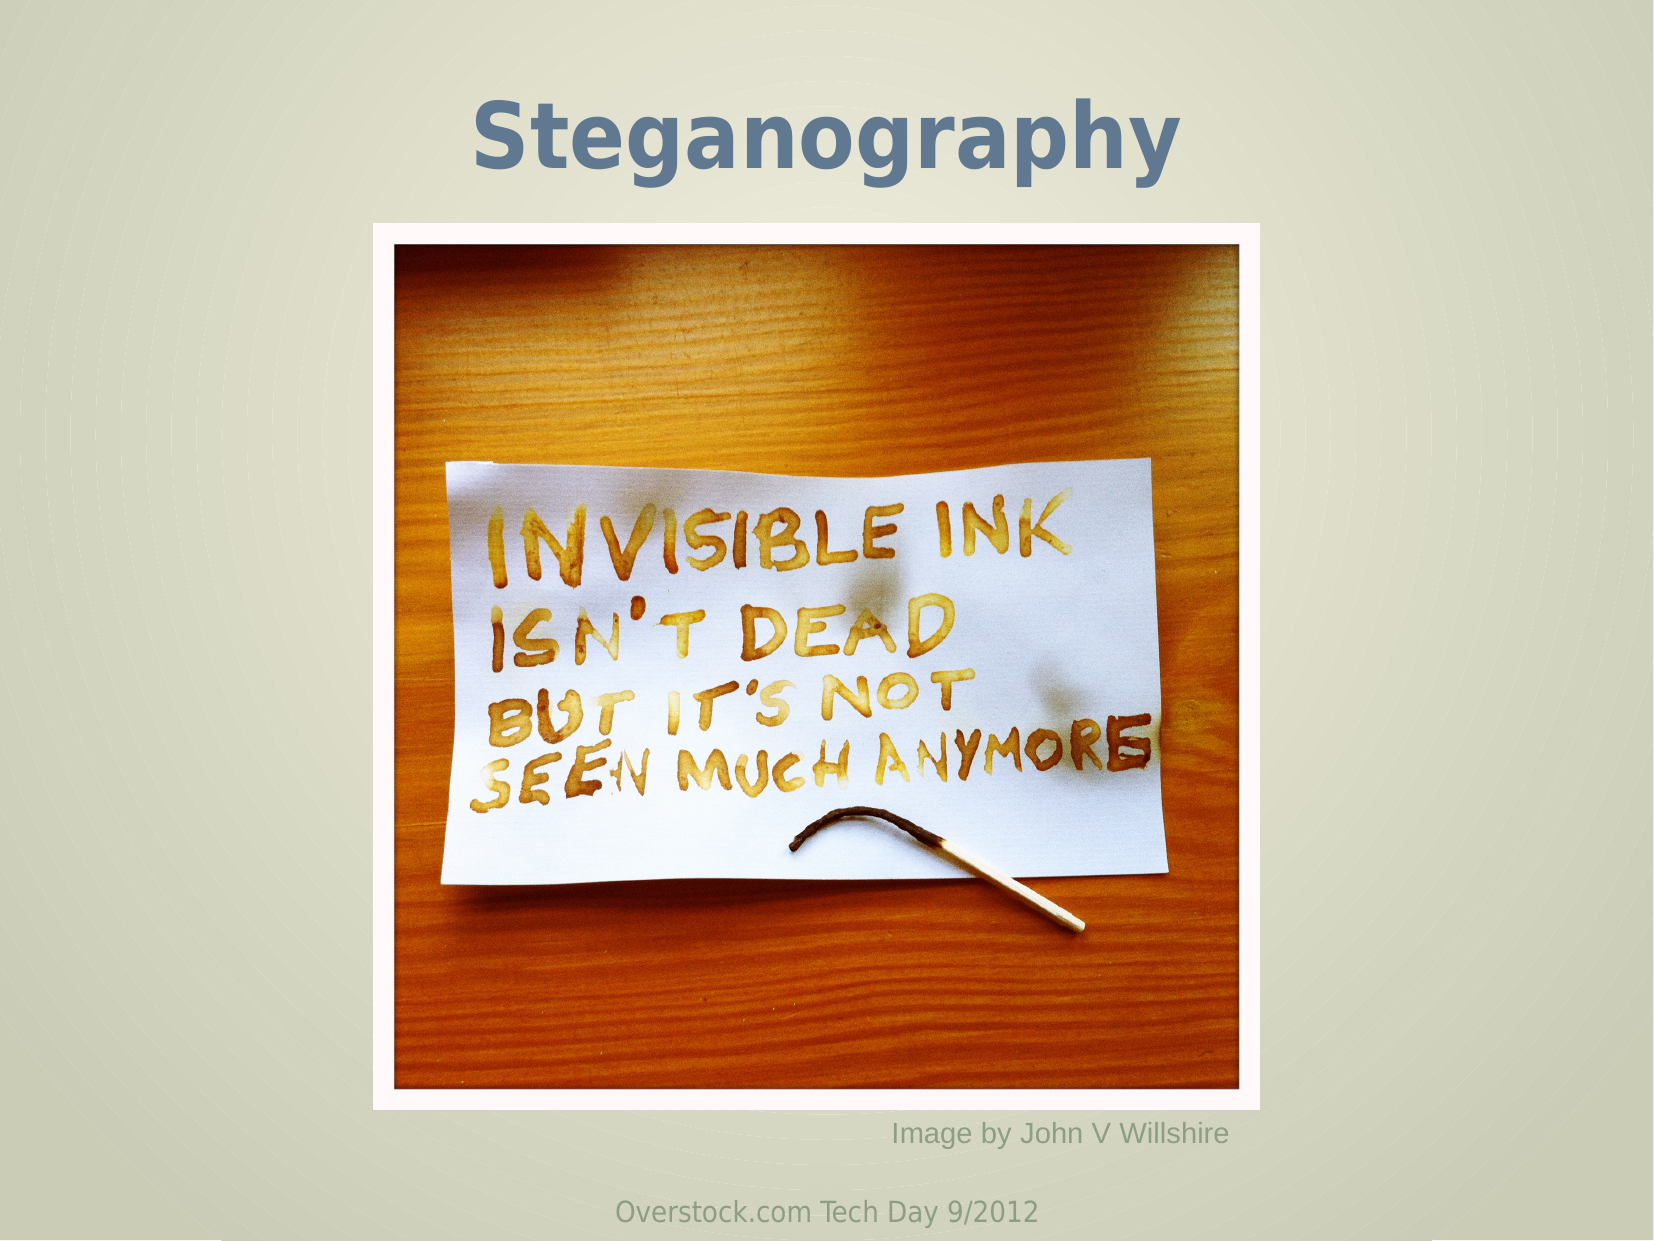

# Steganography
Image by John V Willshire
Overstock.com Tech Day 9/2012